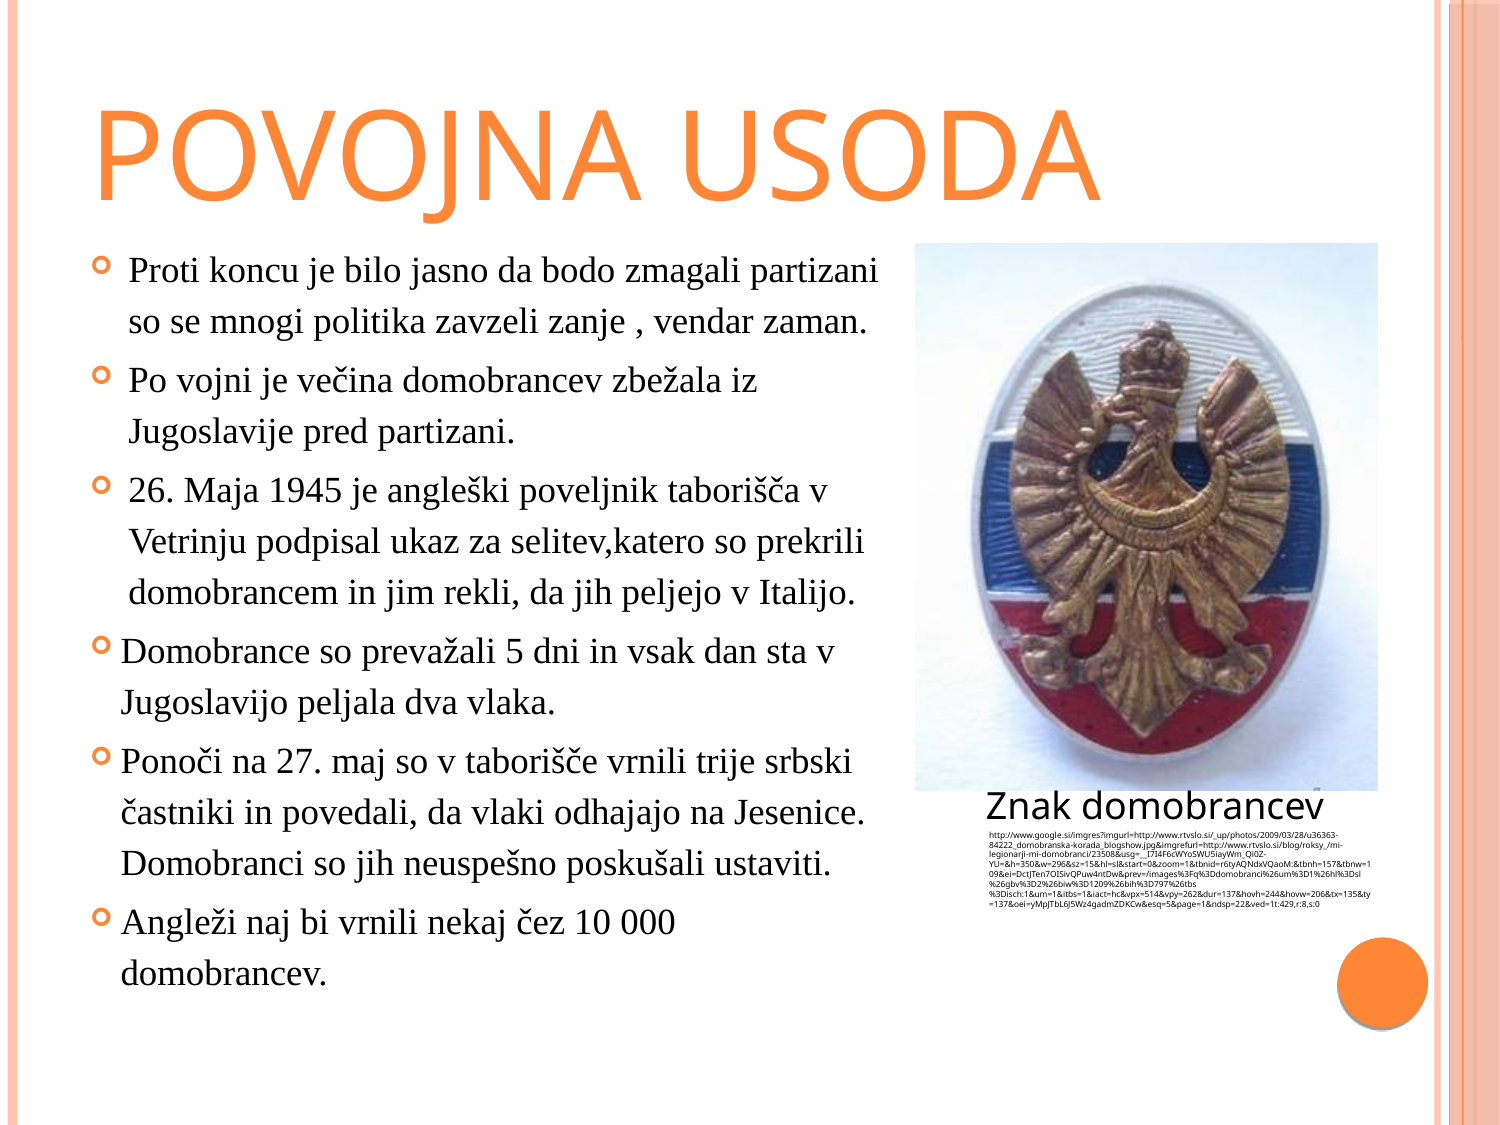

# POVOJNA USODA
Proti koncu je bilo jasno da bodo zmagali partizani so se mnogi politika zavzeli zanje , vendar zaman.
Po vojni je večina domobrancev zbežala iz Jugoslavije pred partizani.
26. Maja 1945 je angleški poveljnik taborišča v Vetrinju podpisal ukaz za selitev,katero so prekrili domobrancem in jim rekli, da jih peljejo v Italijo.
Domobrance so prevažali 5 dni in vsak dan sta v Jugoslavijo peljala dva vlaka.
Ponoči na 27. maj so v taborišče vrnili trije srbski častniki in povedali, da vlaki odhajajo na Jesenice. Domobranci so jih neuspešno poskušali ustaviti.
Angleži naj bi vrnili nekaj čez 10 000 domobrancev.
Znak domobrancev
http://www.google.si/imgres?imgurl=http://www.rtvslo.si/_up/photos/2009/03/28/u36363-84222_domobranska-korada_blogshow.jpg&imgrefurl=http://www.rtvslo.si/blog/roksy_/mi-legionarji-mi-domobranci/23508&usg=__I7I4F6cWYoSWU5iayWm_Qi0Z-YU=&h=350&w=296&sz=15&hl=sl&start=0&zoom=1&tbnid=r6tyAQNdxVQaoM:&tbnh=157&tbnw=109&ei=DctJTen7OISivQPuw4ntDw&prev=/images%3Fq%3Ddomobranci%26um%3D1%26hl%3Dsl%26gbv%3D2%26biw%3D1209%26bih%3D797%26tbs%3Disch:1&um=1&itbs=1&iact=hc&vpx=514&vpy=262&dur=137&hovh=244&hovw=206&tx=135&ty=137&oei=yMpJTbL6J5Wz4gadmZDKCw&esq=5&page=1&ndsp=22&ved=1t:429,r:8,s:0